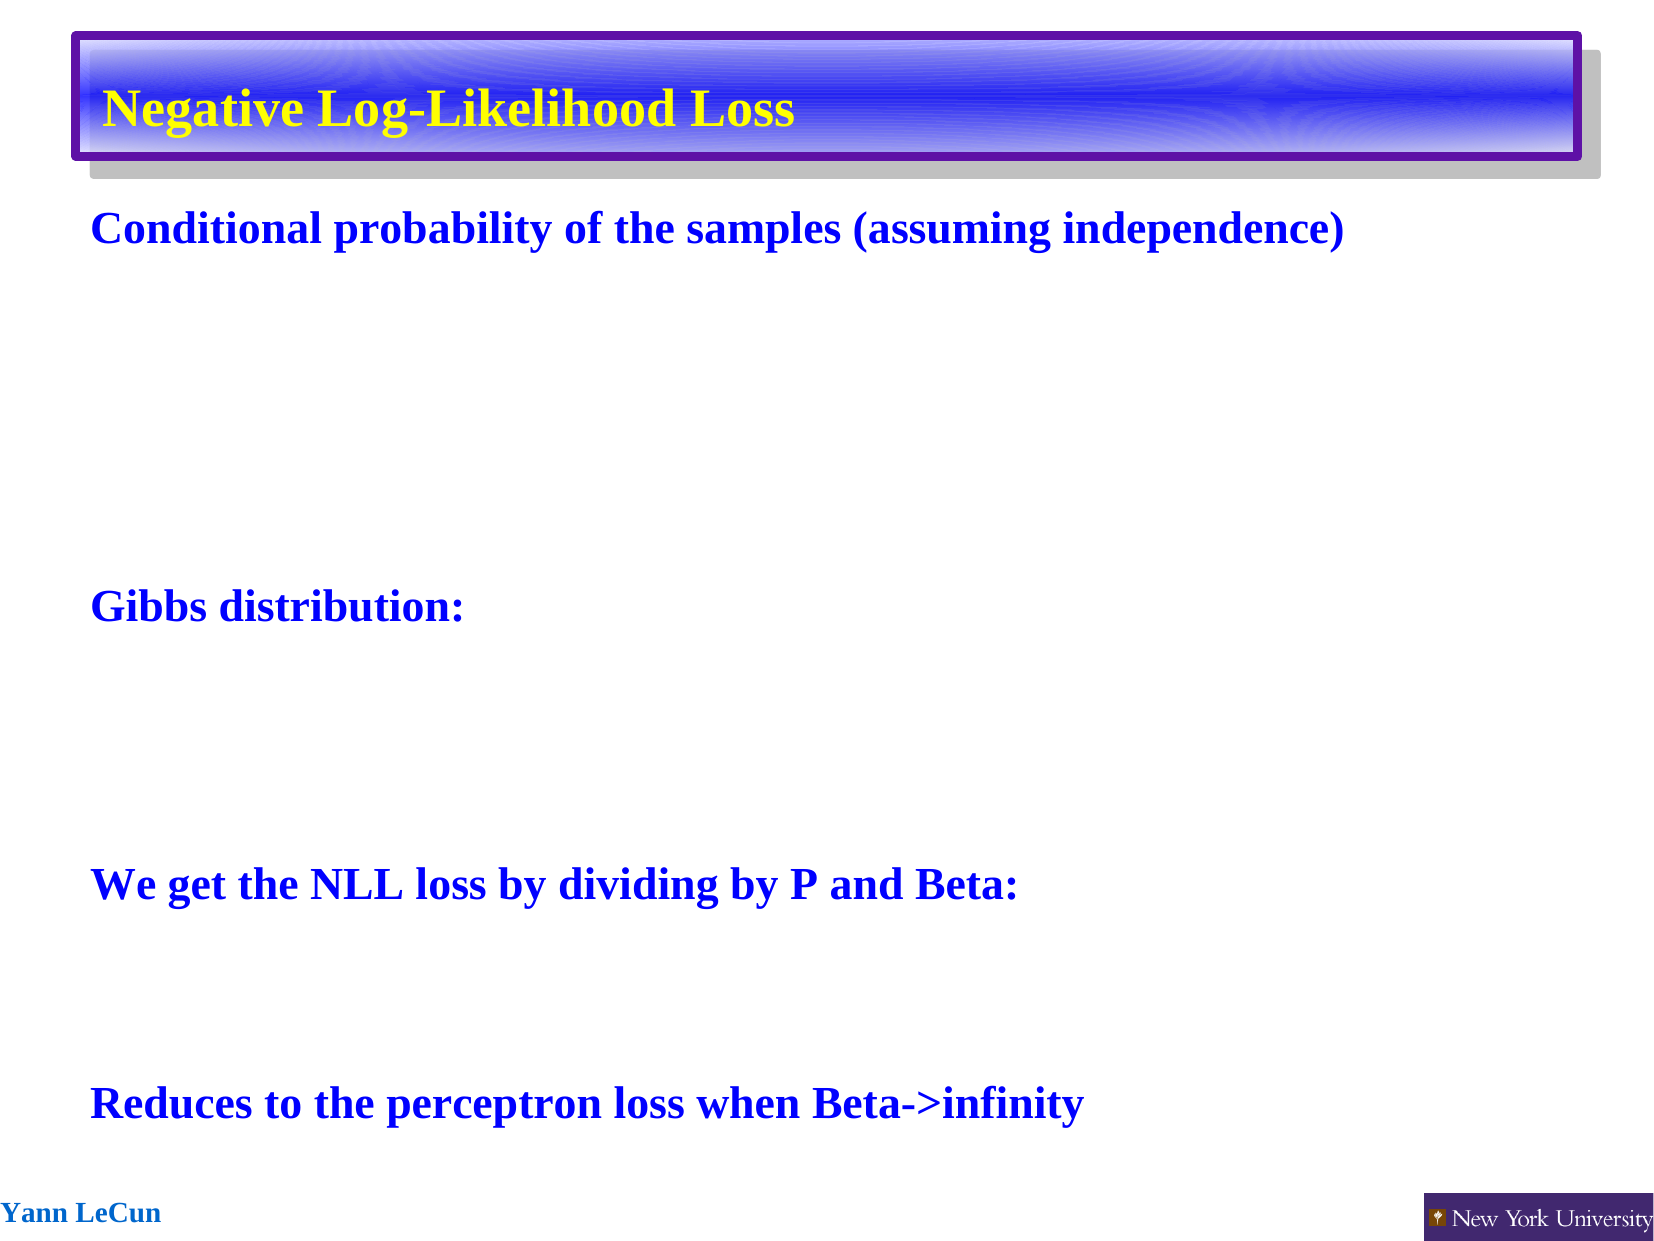

# Negative Log-Likelihood Loss
Conditional probability of the samples (assuming independence)
Gibbs distribution:
We get the NLL loss by dividing by P and Beta:
Reduces to the perceptron loss when Beta->infinity